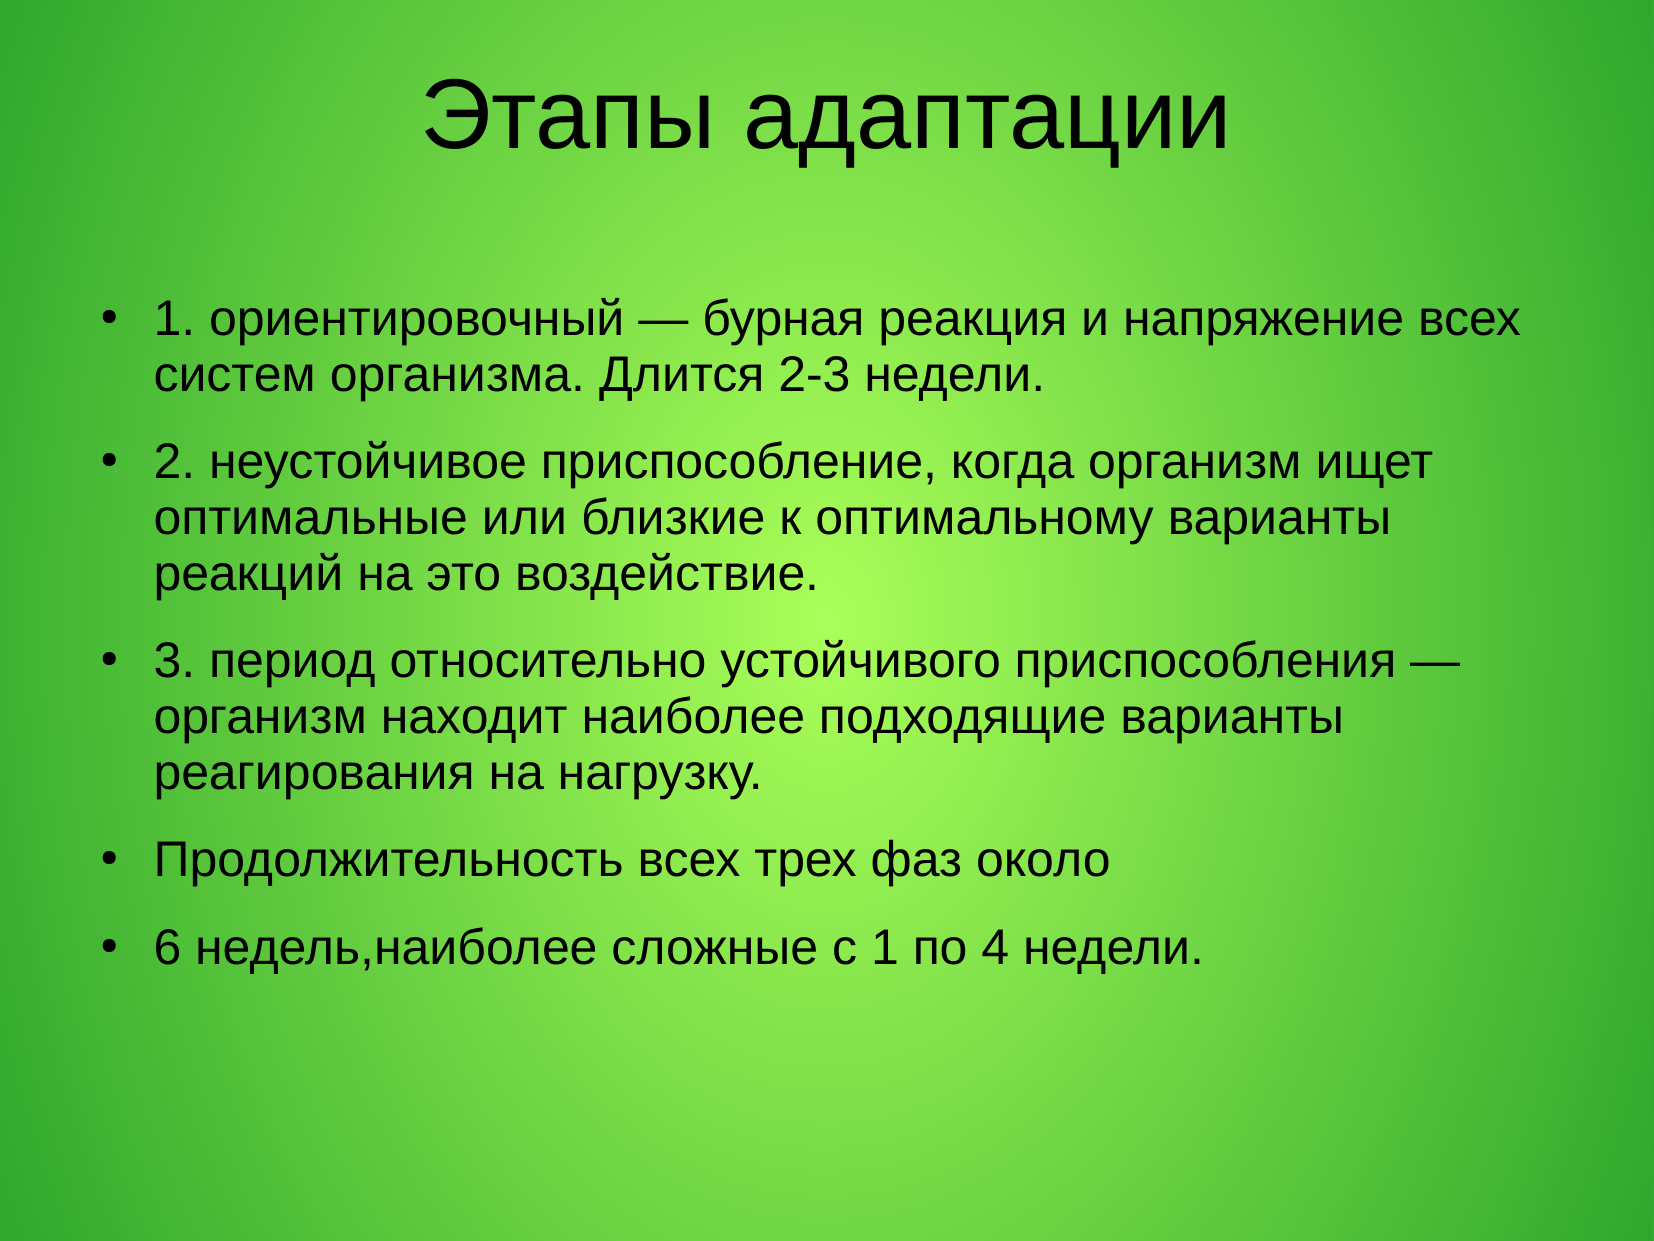

# Этапы адаптации
1. ориентировочный — бурная реакция и напряжение всех систем организма. Длится 2-3 недели.
2. неустойчивое приспособление, когда организм ищет оптимальные или близкие к оптимальному варианты реакций на это воздействие.
3. период относительно устойчивого приспособления — организм находит наиболее подходящие варианты реагирования на нагрузку.
Продолжительность всех трех фаз около
6 недель,наиболее сложные с 1 по 4 недели.